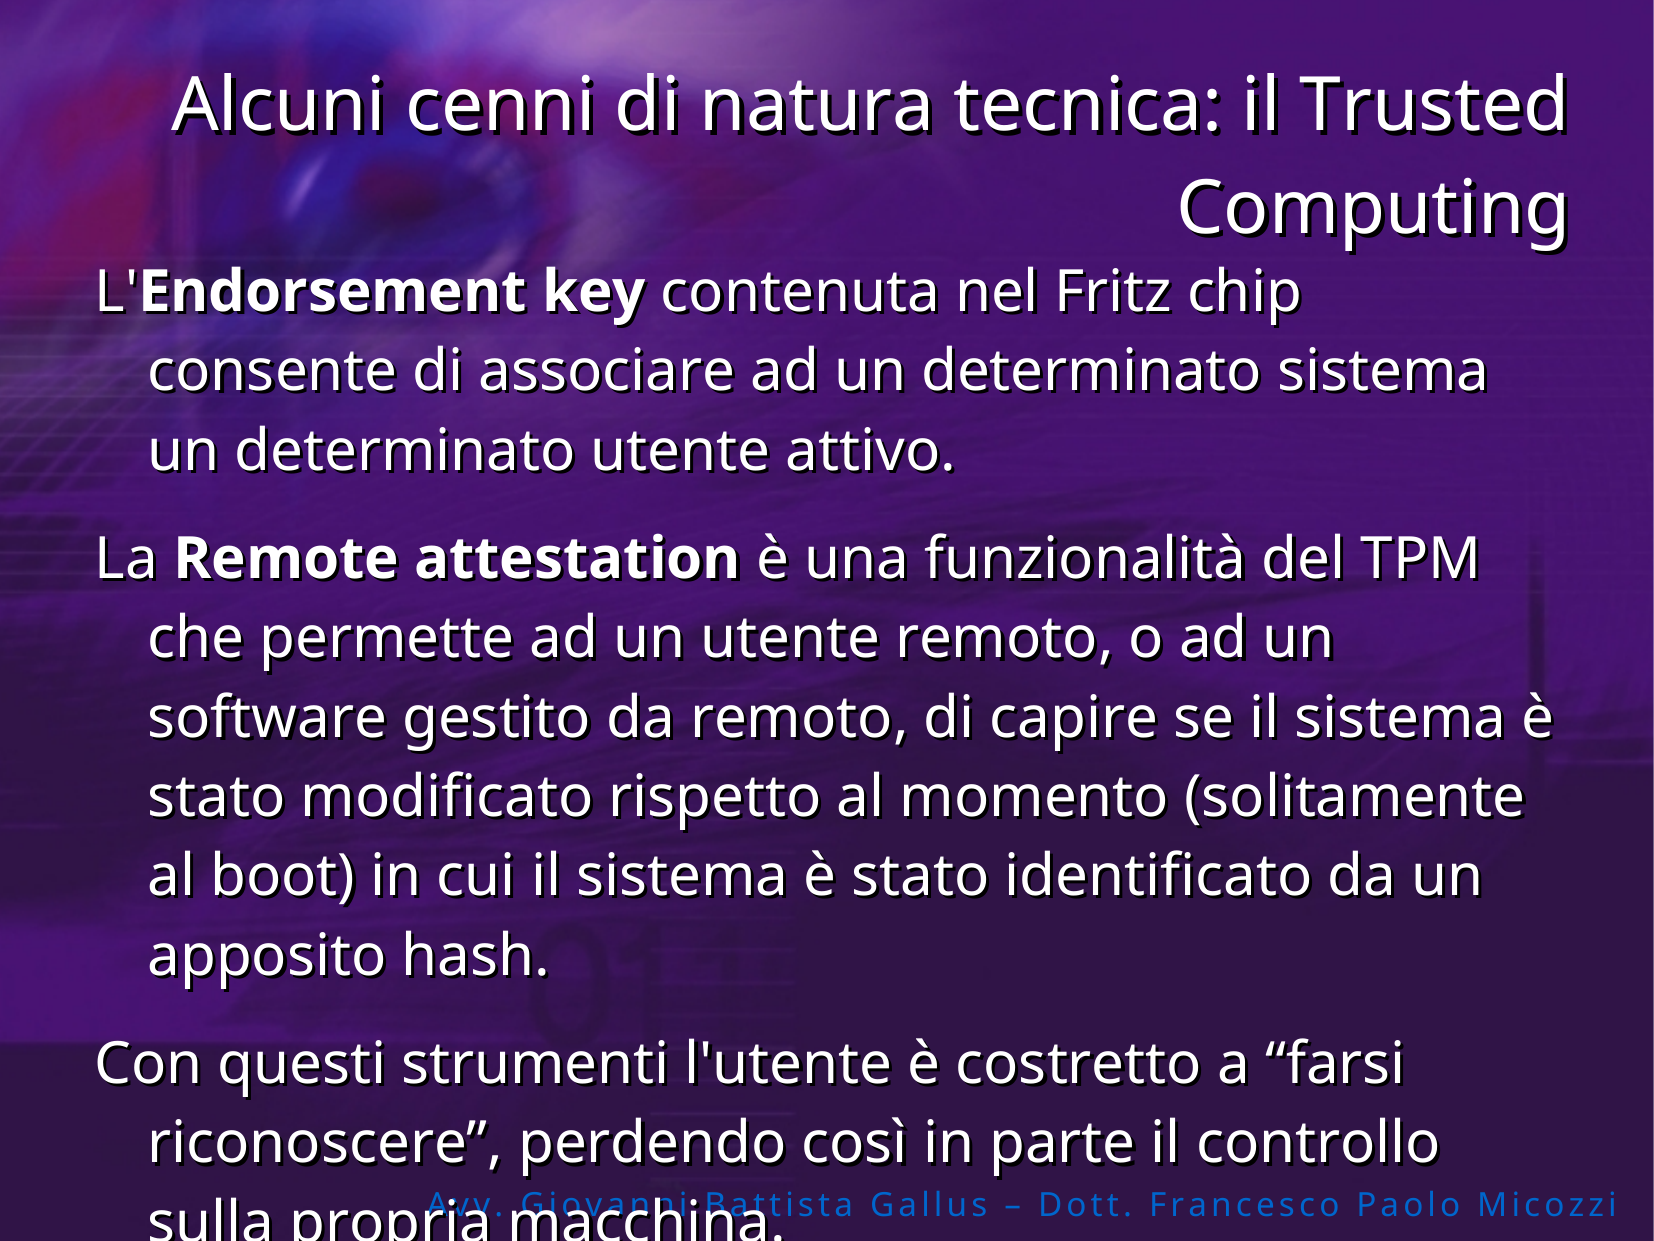

# Alcuni cenni di natura tecnica: il Trusted Computing
L'Endorsement key contenuta nel Fritz chip consente di associare ad un determinato sistema un determinato utente attivo.
La Remote attestation è una funzionalità del TPM che permette ad un utente remoto, o ad un software gestito da remoto, di capire se il sistema è stato modificato rispetto al momento (solitamente al boot) in cui il sistema è stato identificato da un apposito hash.
Con questi strumenti l'utente è costretto a “farsi riconoscere”, perdendo così in parte il controllo sulla propria macchina.
dott. Francesco Paolo Micozzi - f.micozzi@studionati.it